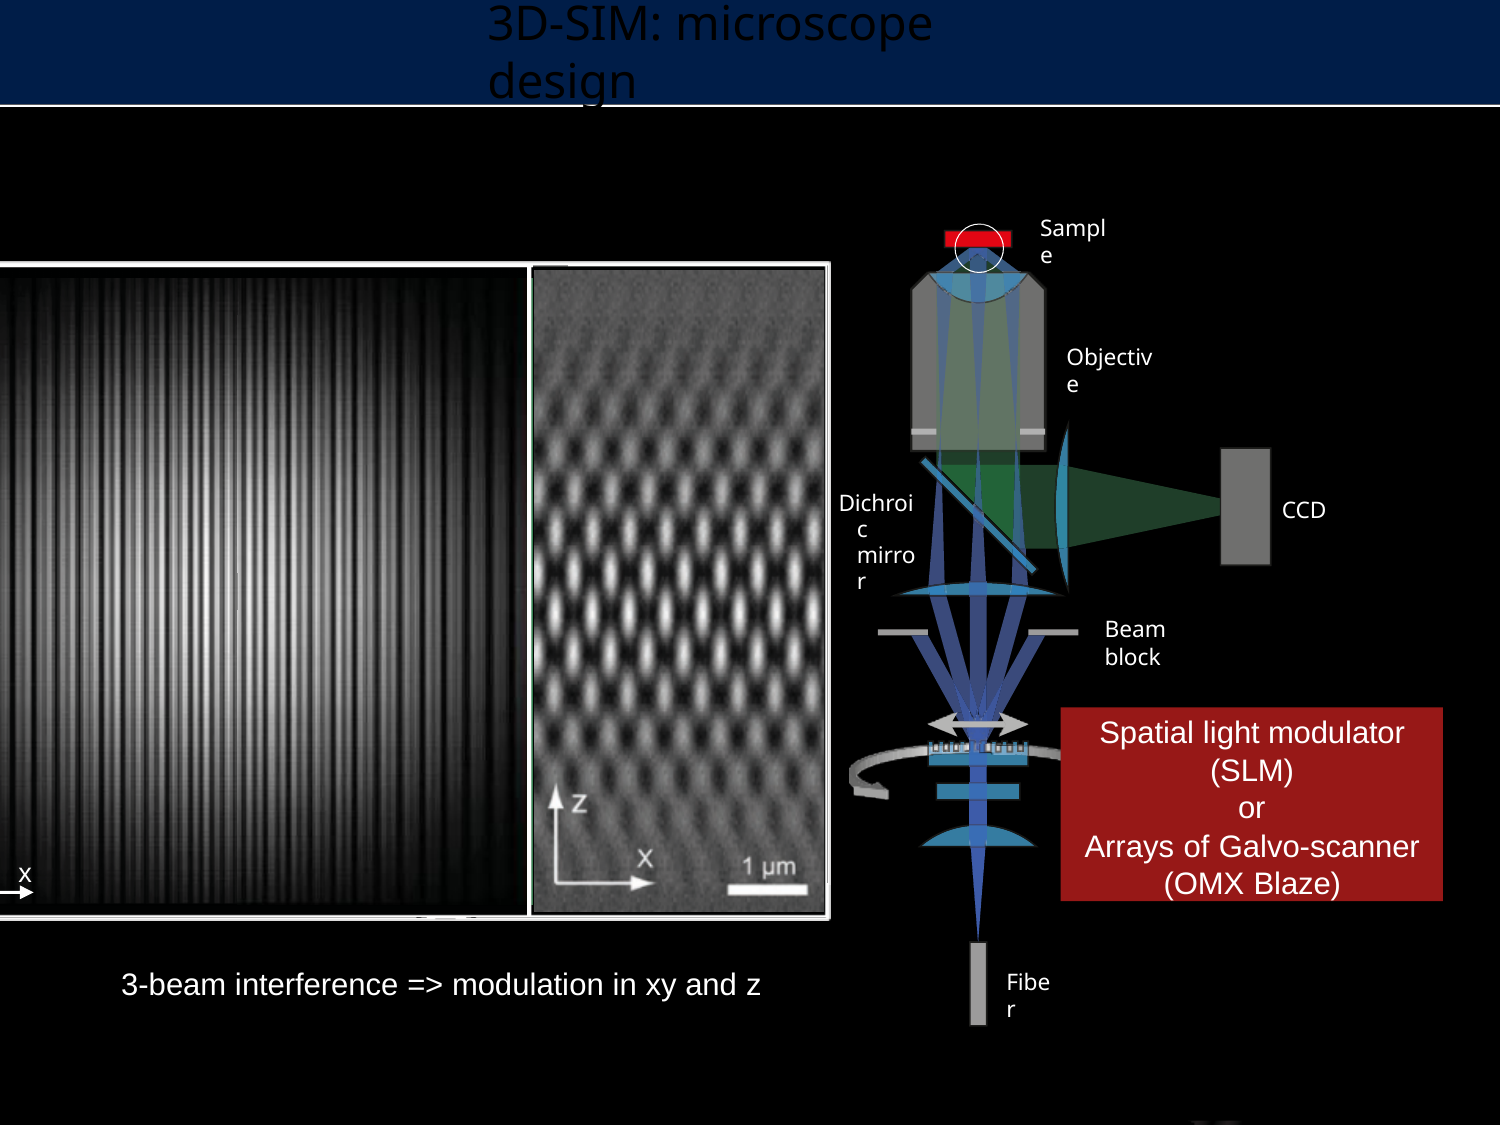

# 3D-SIM: microscope design
3D-SIM
J Mateos Langerak November 2013
Sample
Objective
Dichroic mirror
CCD
Beam block
Spatial light modulator (SLM)
or
Arrays of Galvo-scanner (OMX Blaze)
Diffraction grating
Linear polariser
y
x
3-beam interference => modulation in xy and z
Fiber